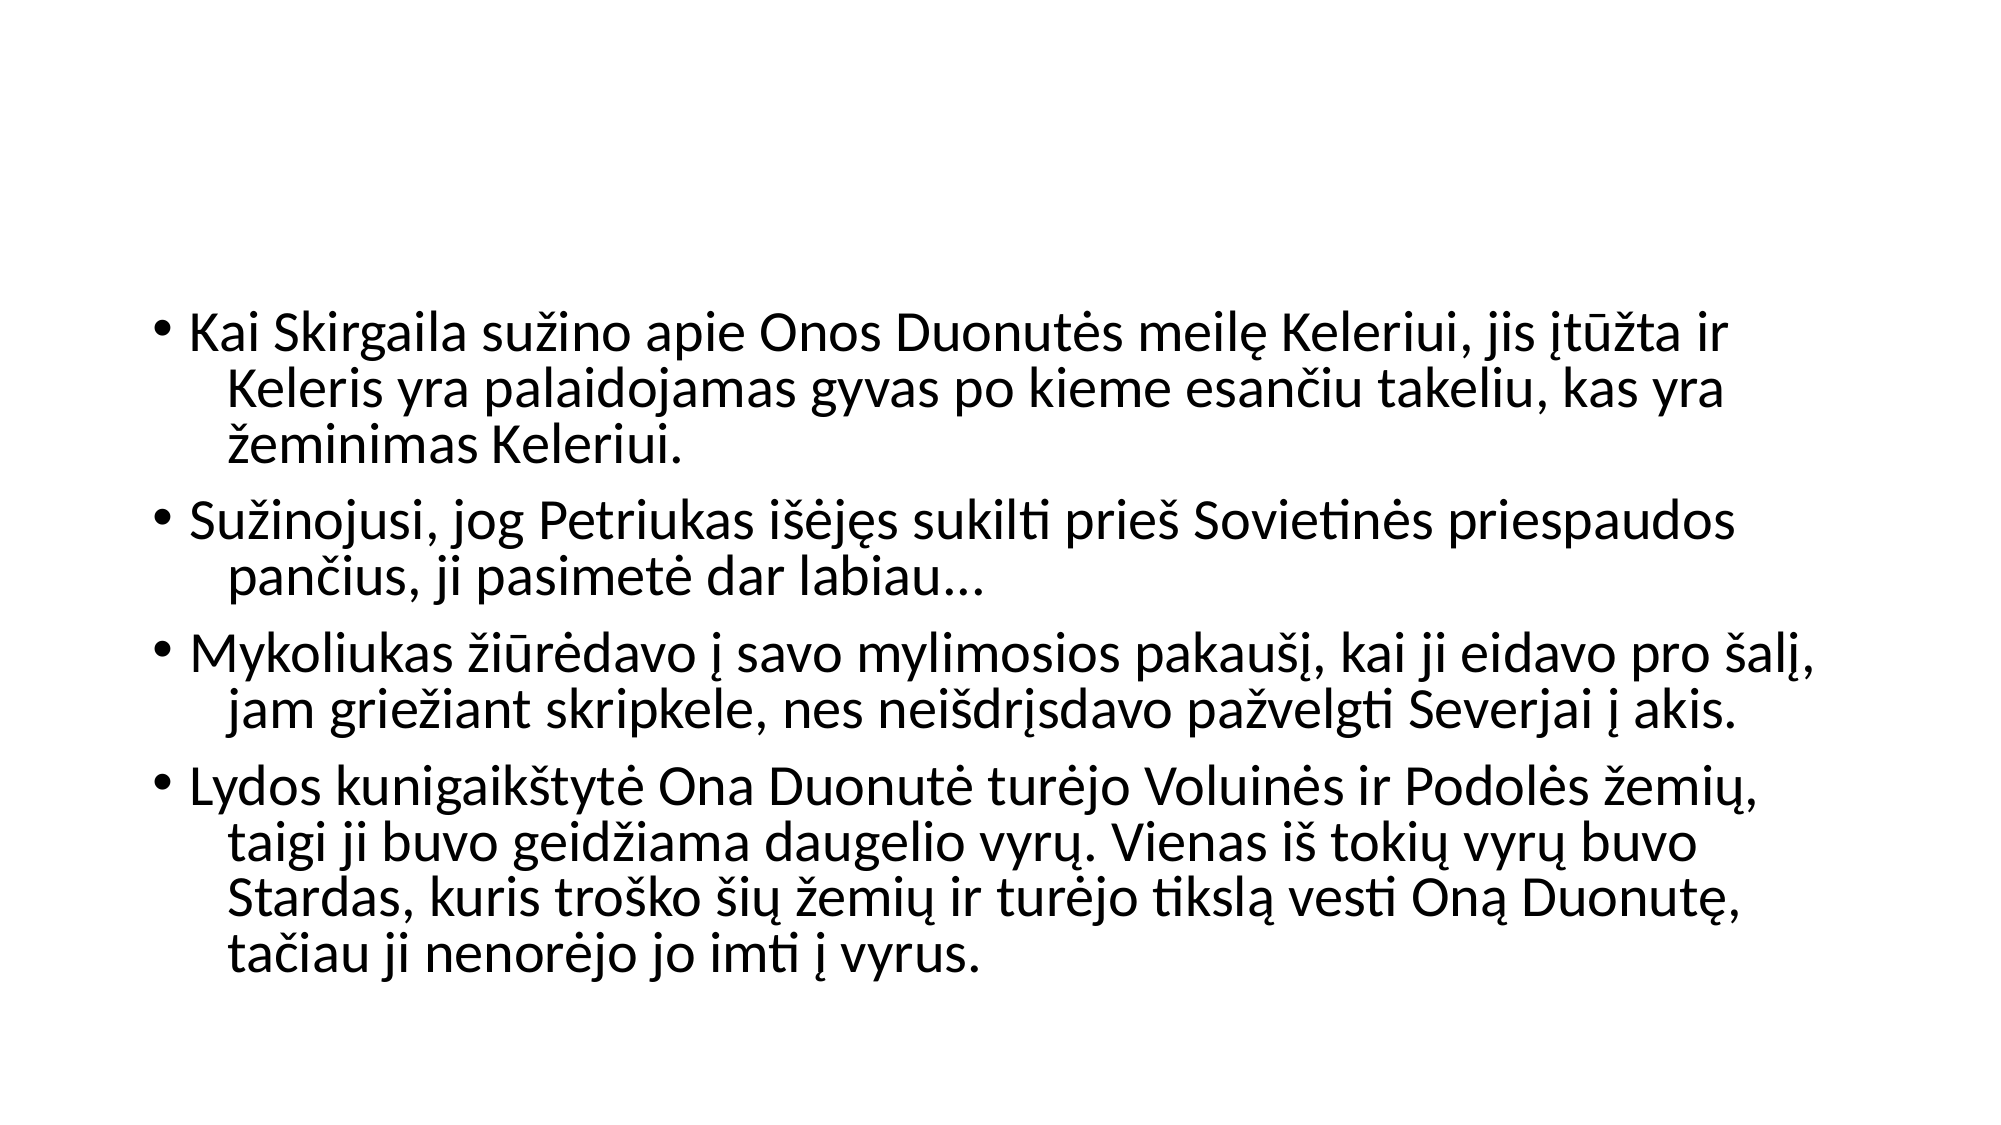

#
Kai Skirgaila sužino apie Onos Duonutės meilę Keleriui, jis įtūžta ir Keleris yra palaidojamas gyvas po kieme esančiu takeliu, kas yra žeminimas Keleriui.
Sužinojusi, jog Petriukas išėjęs sukilti prieš Sovietinės priespaudos pančius, ji pasimetė dar labiau...
Mykoliukas žiūrėdavo į savo mylimosios pakaušį, kai ji eidavo pro šalį, jam griežiant skripkele, nes neišdrįsdavo pažvelgti Severjai į akis.
Lydos kunigaikštytė Ona Duonutė turėjo Voluinės ir Podolės žemių, taigi ji buvo geidžiama daugelio vyrų. Vienas iš tokių vyrų buvo Stardas, kuris troško šių žemių ir turėjo tikslą vesti Oną Duonutę, tačiau ji nenorėjo jo imti į vyrus.